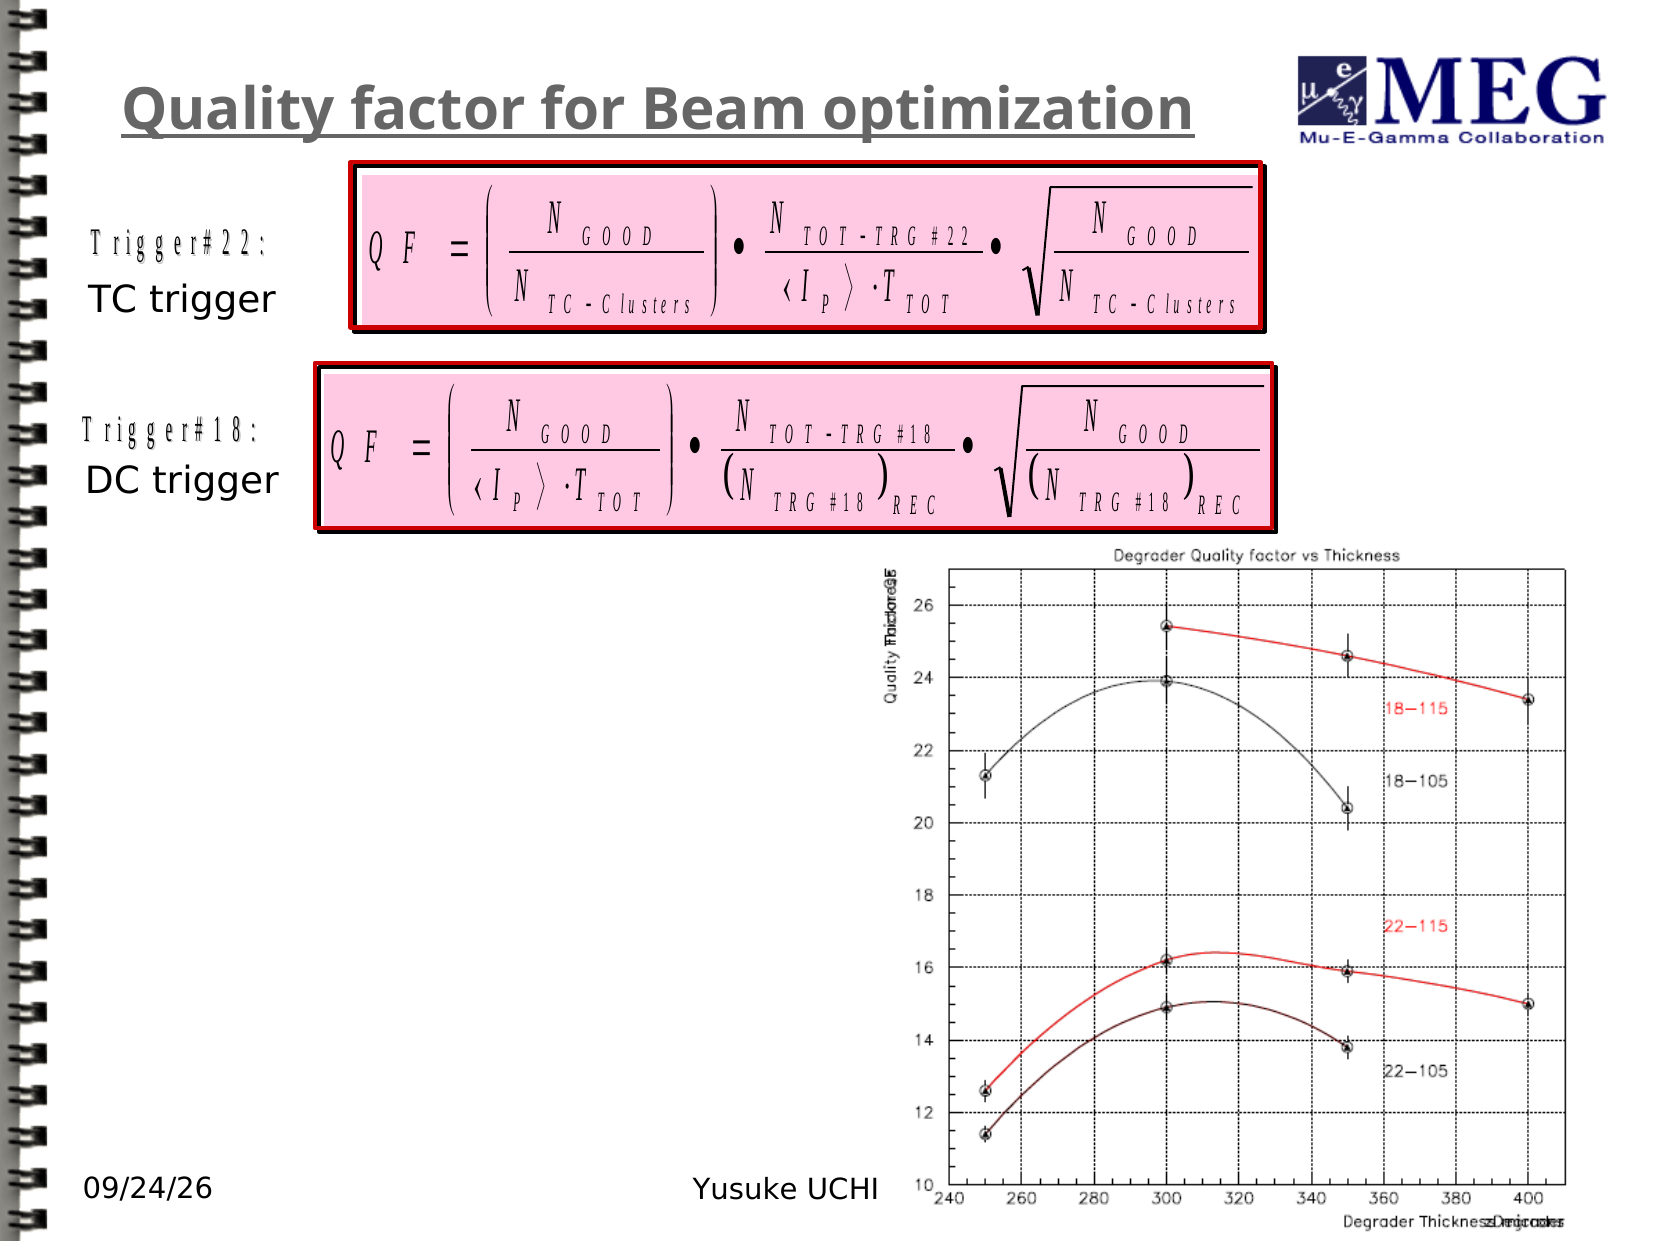

# Quality factor for Beam optimization
TC trigger
DC trigger
24
Yusuke UCHIYAMA